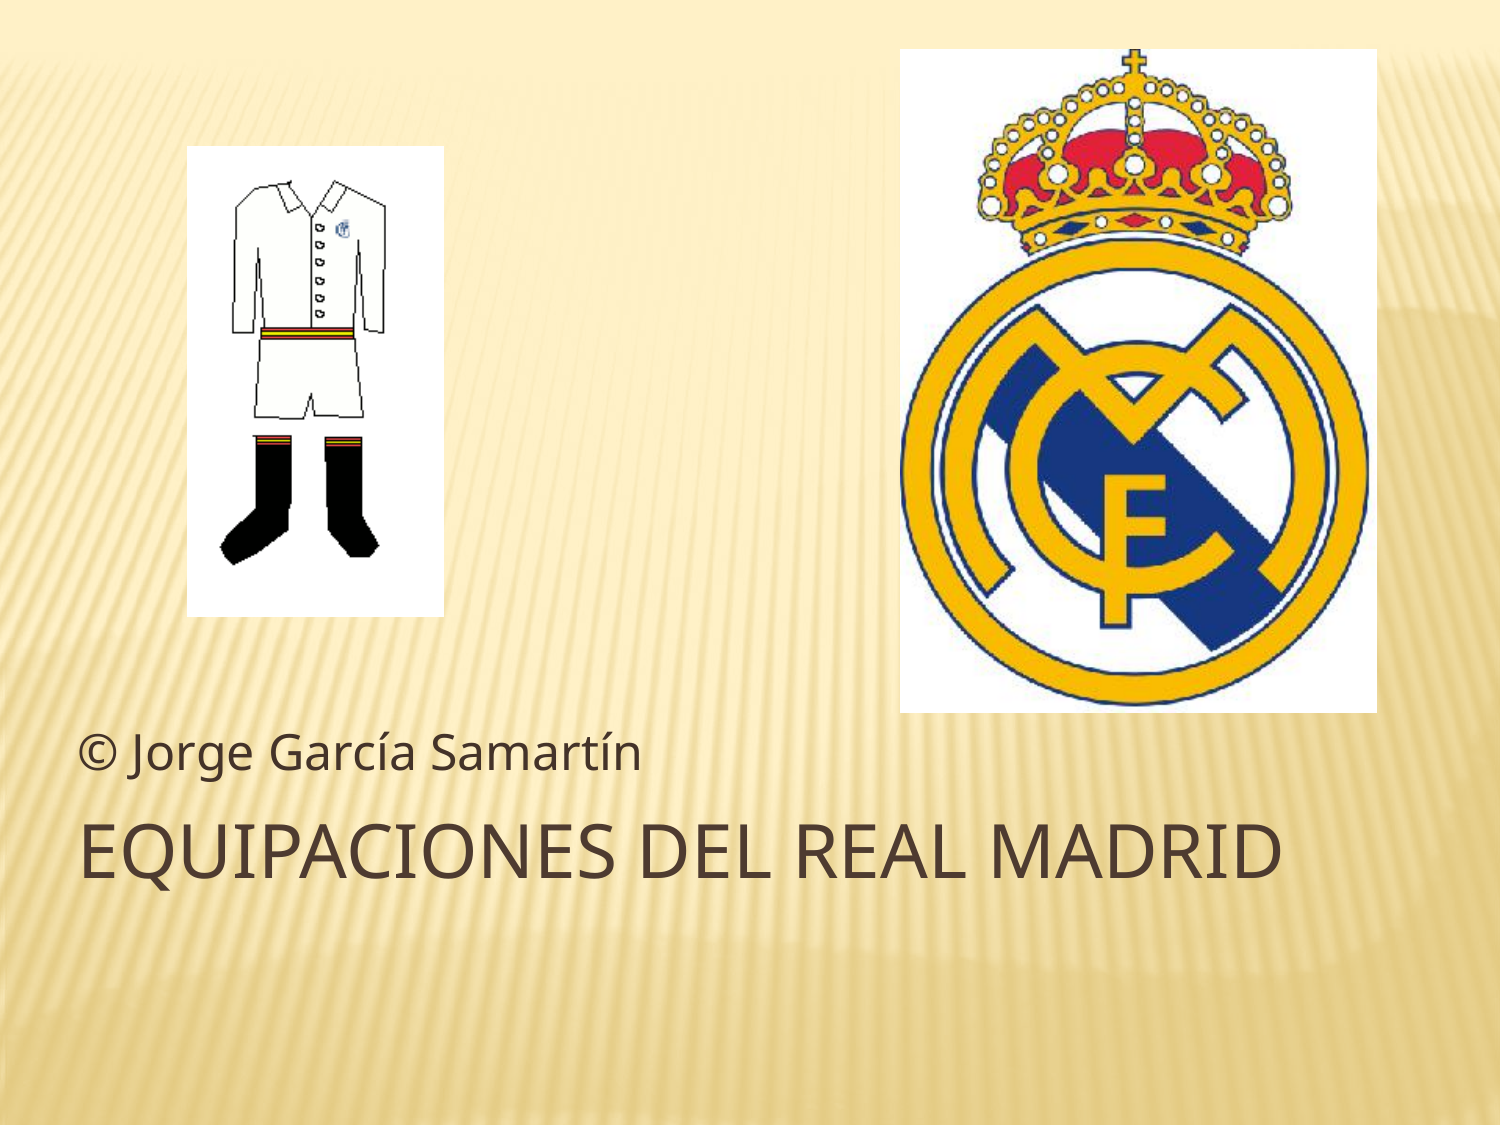

© Jorge García Samartín
# Equipaciones del Real Madrid